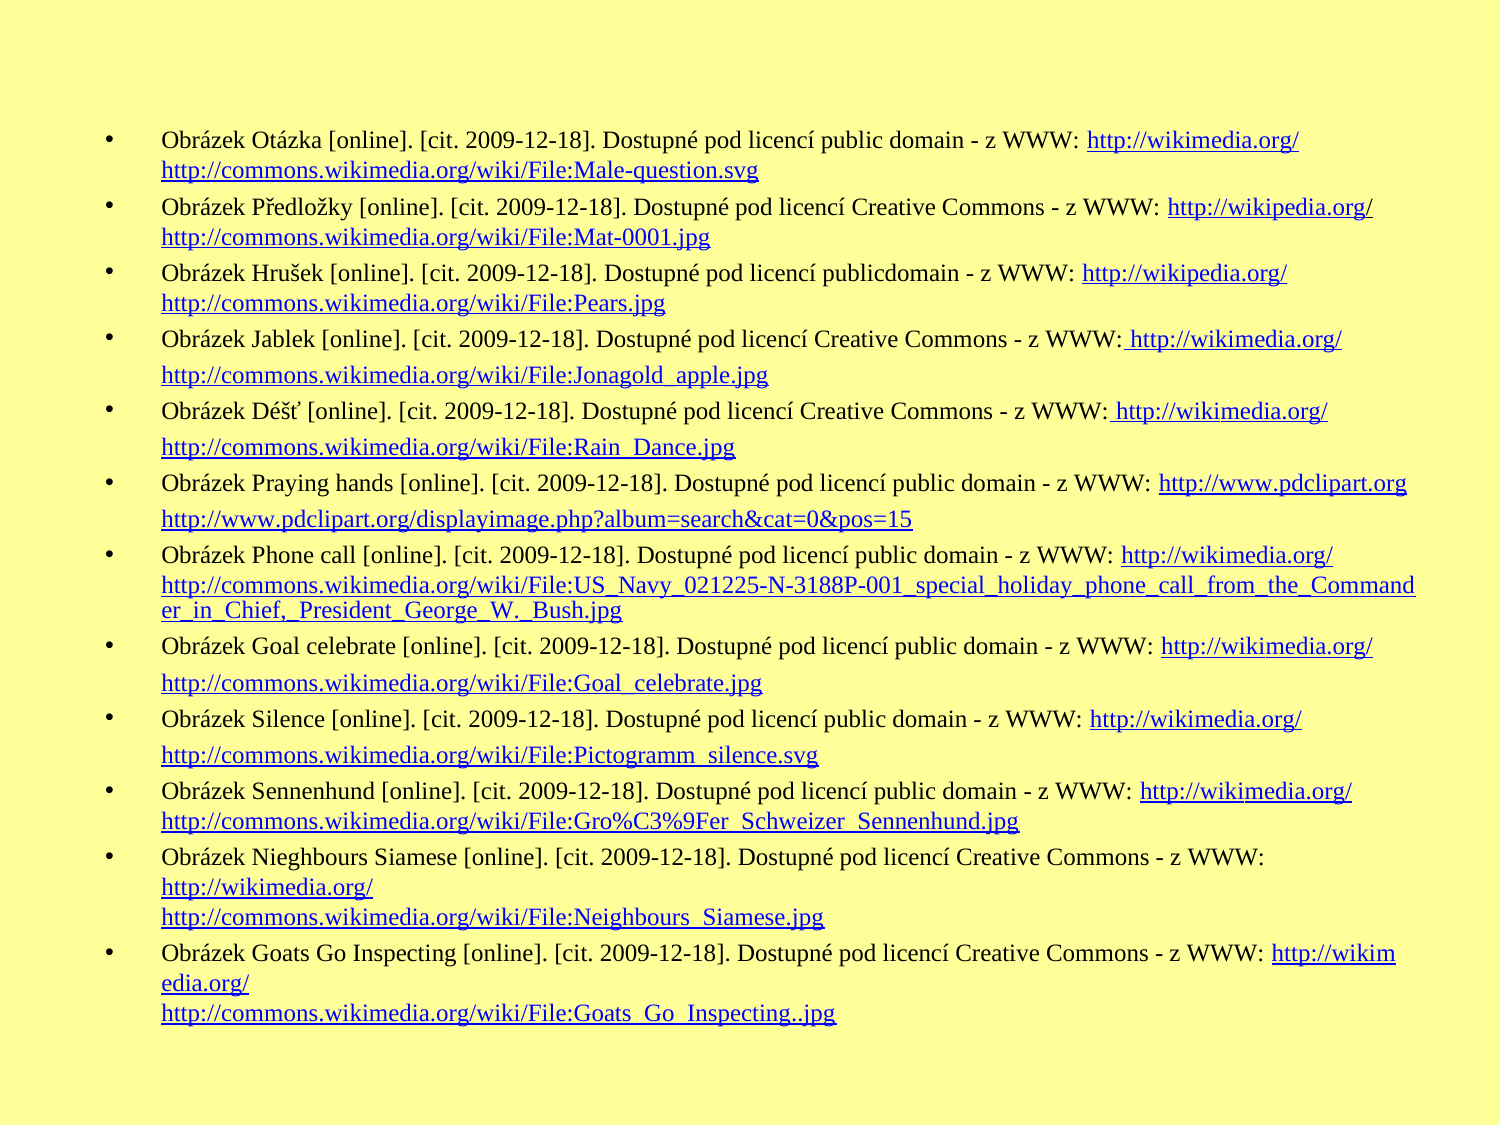

# Obrázek Otázka [online]. [cit. 2009-12-18]. Dostupné pod licencí public domain - z WWW: http://wikimedia.org/ http://commons.wikimedia.org/wiki/File:Male-question.svg
Obrázek Předložky [online]. [cit. 2009-12-18]. Dostupné pod licencí Creative Commons - z WWW: http://wikipedia.org/
http://commons.wikimedia.org/wiki/File:Mat-0001.jpg
Obrázek Hrušek [online]. [cit. 2009-12-18]. Dostupné pod licencí publicdomain - z WWW: http://wikipedia.org/
http://commons.wikimedia.org/wiki/File:Pears.jpg
Obrázek Jablek [online]. [cit. 2009-12-18]. Dostupné pod licencí Creative Commons - z WWW: http://wikimedia.org/
http://commons.wikimedia.org/wiki/File:Jonagold_apple.jpg
Obrázek Déšť [online]. [cit. 2009-12-18]. Dostupné pod licencí Creative Commons - z WWW: http://wikimedia.org/
http://commons.wikimedia.org/wiki/File:Rain_Dance.jpg
Obrázek Praying hands [online]. [cit. 2009-12-18]. Dostupné pod licencí public domain - z WWW: http://www.pdclipart.org
http://www.pdclipart.org/displayimage.php?album=search&cat=0&pos=15
Obrázek Phone call [online]. [cit. 2009-12-18]. Dostupné pod licencí public domain - z WWW: http://wikimedia.org/http://commons.wikimedia.org/wiki/File:US_Navy_021225-N-3188P-001_special_holiday_phone_call_from_the_Commander_in_Chief,_President_George_W._Bush.jpg
Obrázek Goal celebrate [online]. [cit. 2009-12-18]. Dostupné pod licencí public domain - z WWW: http://wikimedia.org/
http://commons.wikimedia.org/wiki/File:Goal_celebrate.jpg
Obrázek Silence [online]. [cit. 2009-12-18]. Dostupné pod licencí public domain - z WWW: http://wikimedia.org/
http://commons.wikimedia.org/wiki/File:Pictogramm_silence.svg
Obrázek Sennenhund [online]. [cit. 2009-12-18]. Dostupné pod licencí public domain - z WWW: http://wikimedia.org/
http://commons.wikimedia.org/wiki/File:Gro%C3%9Fer_Schweizer_Sennenhund.jpg
Obrázek Nieghbours Siamese [online]. [cit. 2009-12-18]. Dostupné pod licencí Creative Commons - z WWW:
http://wikimedia.org/
http://commons.wikimedia.org/wiki/File:Neighbours_Siamese.jpg
Obrázek Goats Go Inspecting [online]. [cit. 2009-12-18]. Dostupné pod licencí Creative Commons - z WWW: http://wikimedia.org/
http://commons.wikimedia.org/wiki/File:Goats_Go_Inspecting..jpg